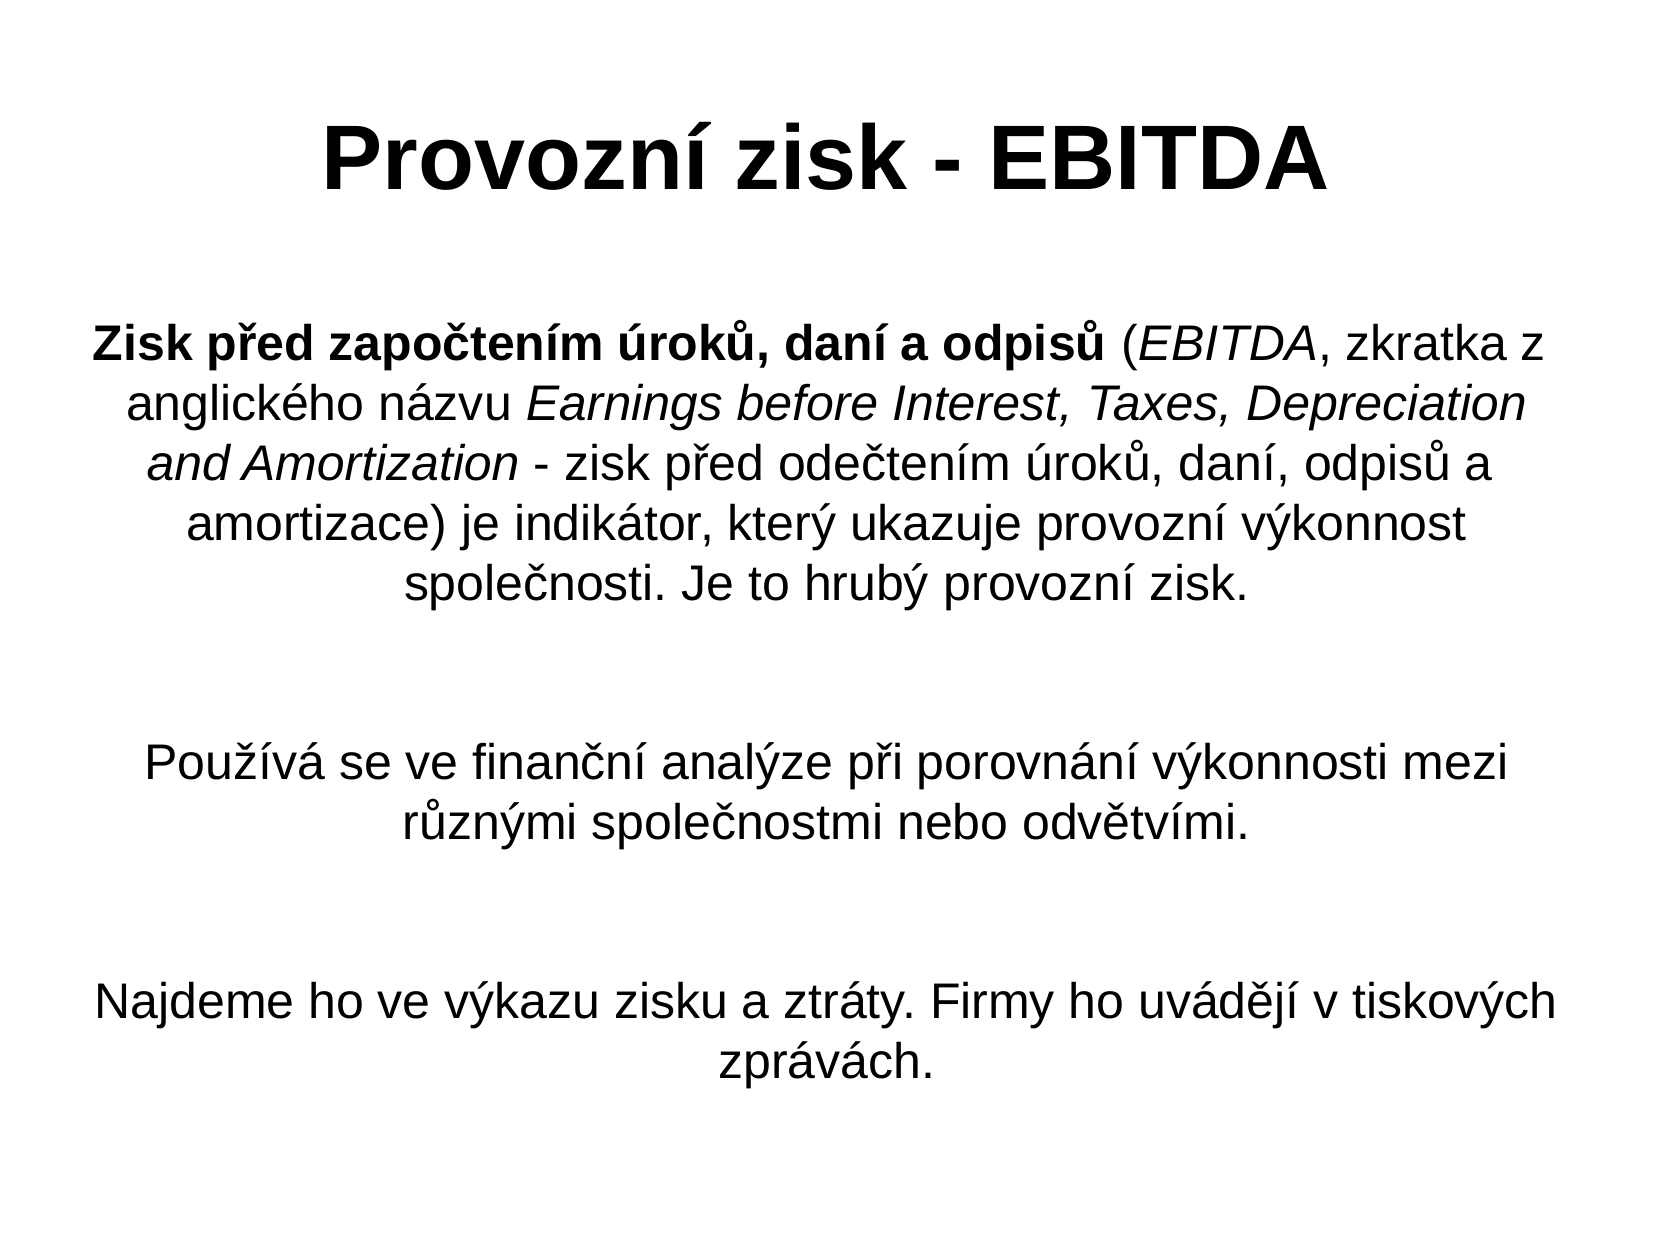

# Provozní zisk - EBITDA
Zisk před započtením úroků, daní a odpisů (EBITDA, zkratka z anglického názvu Earnings before Interest, Taxes, Depreciation and Amortization - zisk před odečtením úroků, daní, odpisů a amortizace) je indikátor, který ukazuje provozní výkonnost společnosti. Je to hrubý provozní zisk.
Používá se ve finanční analýze při porovnání výkonnosti mezi různými společnostmi nebo odvětvími.
Najdeme ho ve výkazu zisku a ztráty. Firmy ho uvádějí v tiskových zprávách.